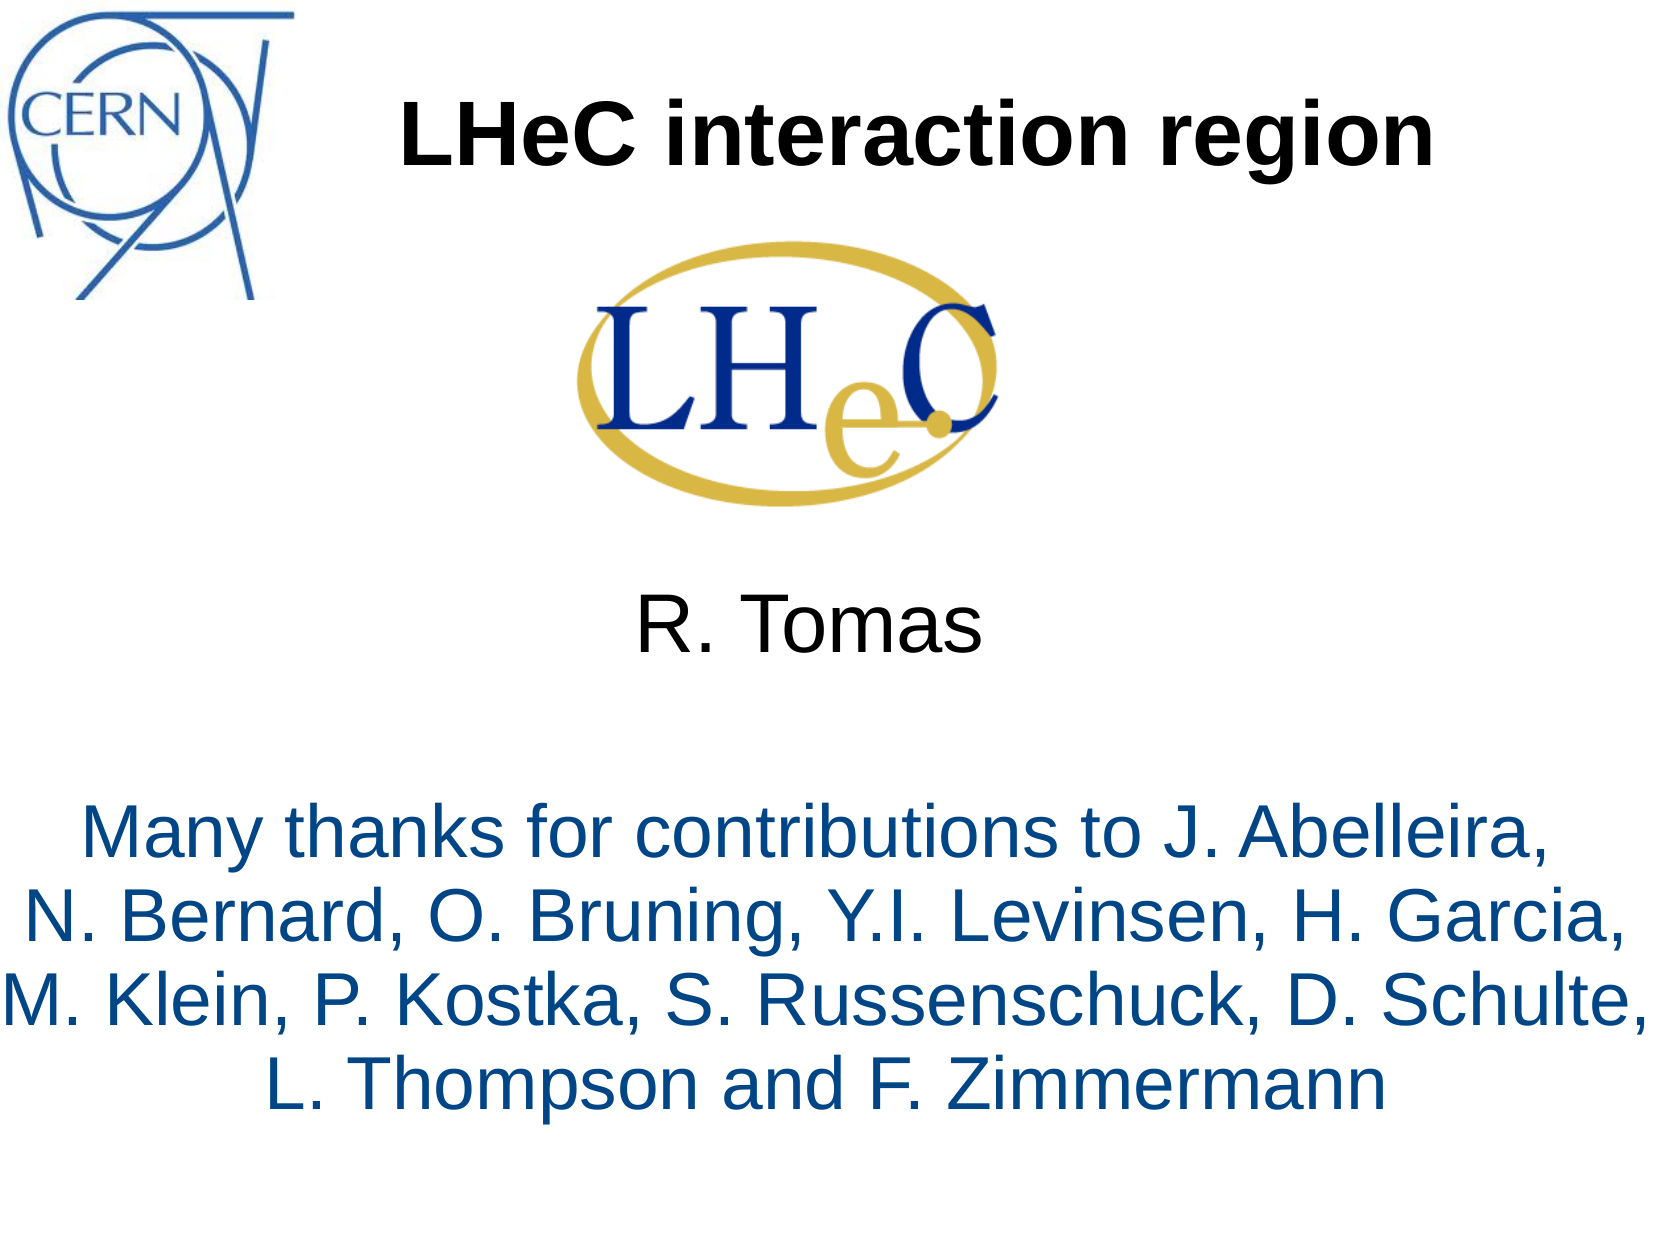

# LHeC interaction region
R. Tomas
Many thanks for contributions to J. Abelleira,
N. Bernard, O. Bruning, Y.I. Levinsen, H. Garcia,
M. Klein, P. Kostka, S. Russenschuck, D. Schulte, L. Thompson and F. Zimmermann